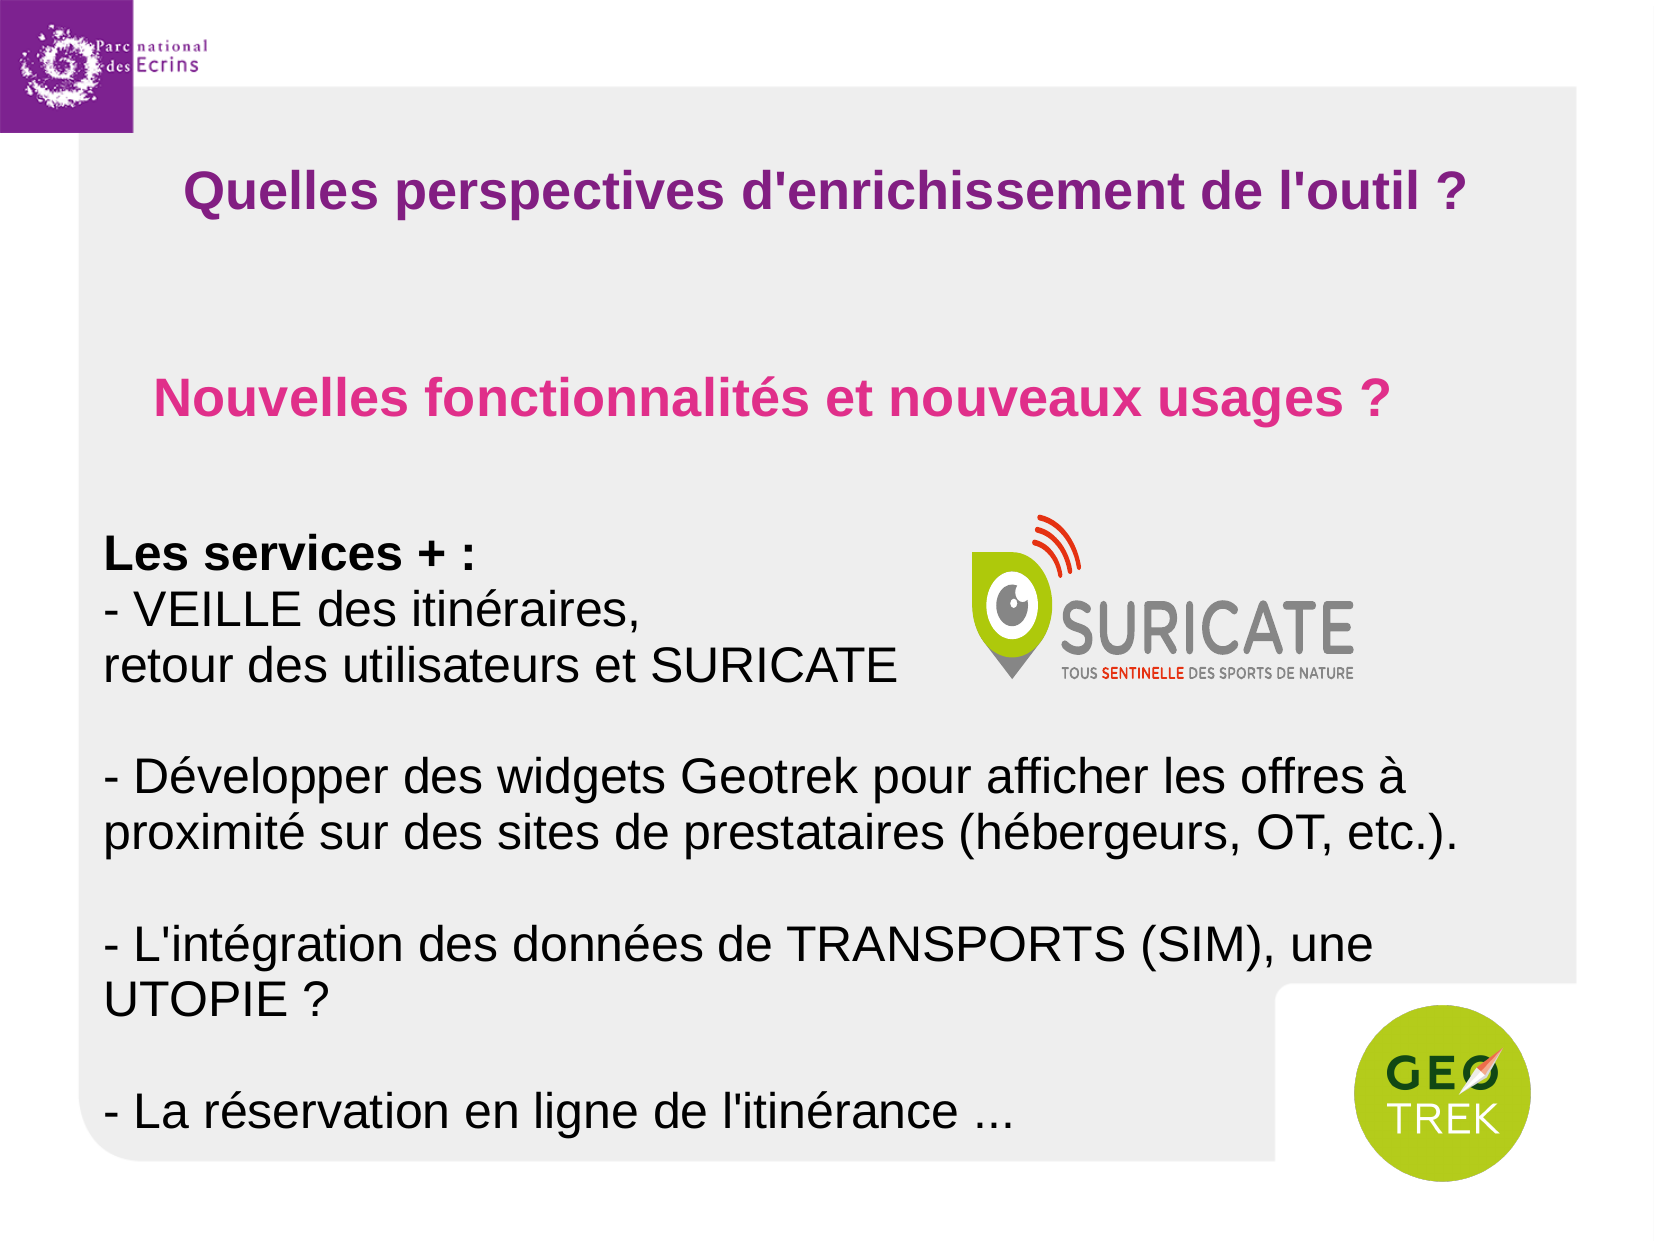

Quelles perspectives d'enrichissement de l'outil ?
# Nouvelles fonctionnalités et nouveaux usages ?
Les services + :
- VEILLE des itinéraires, retour des utilisateurs et SURICATE
- Développer des widgets Geotrek pour afficher les offres à proximité sur des sites de prestataires (hébergeurs, OT, etc.).
- L'intégration des données de TRANSPORTS (SIM), une UTOPIE ?
- La réservation en ligne de l'itinérance ...